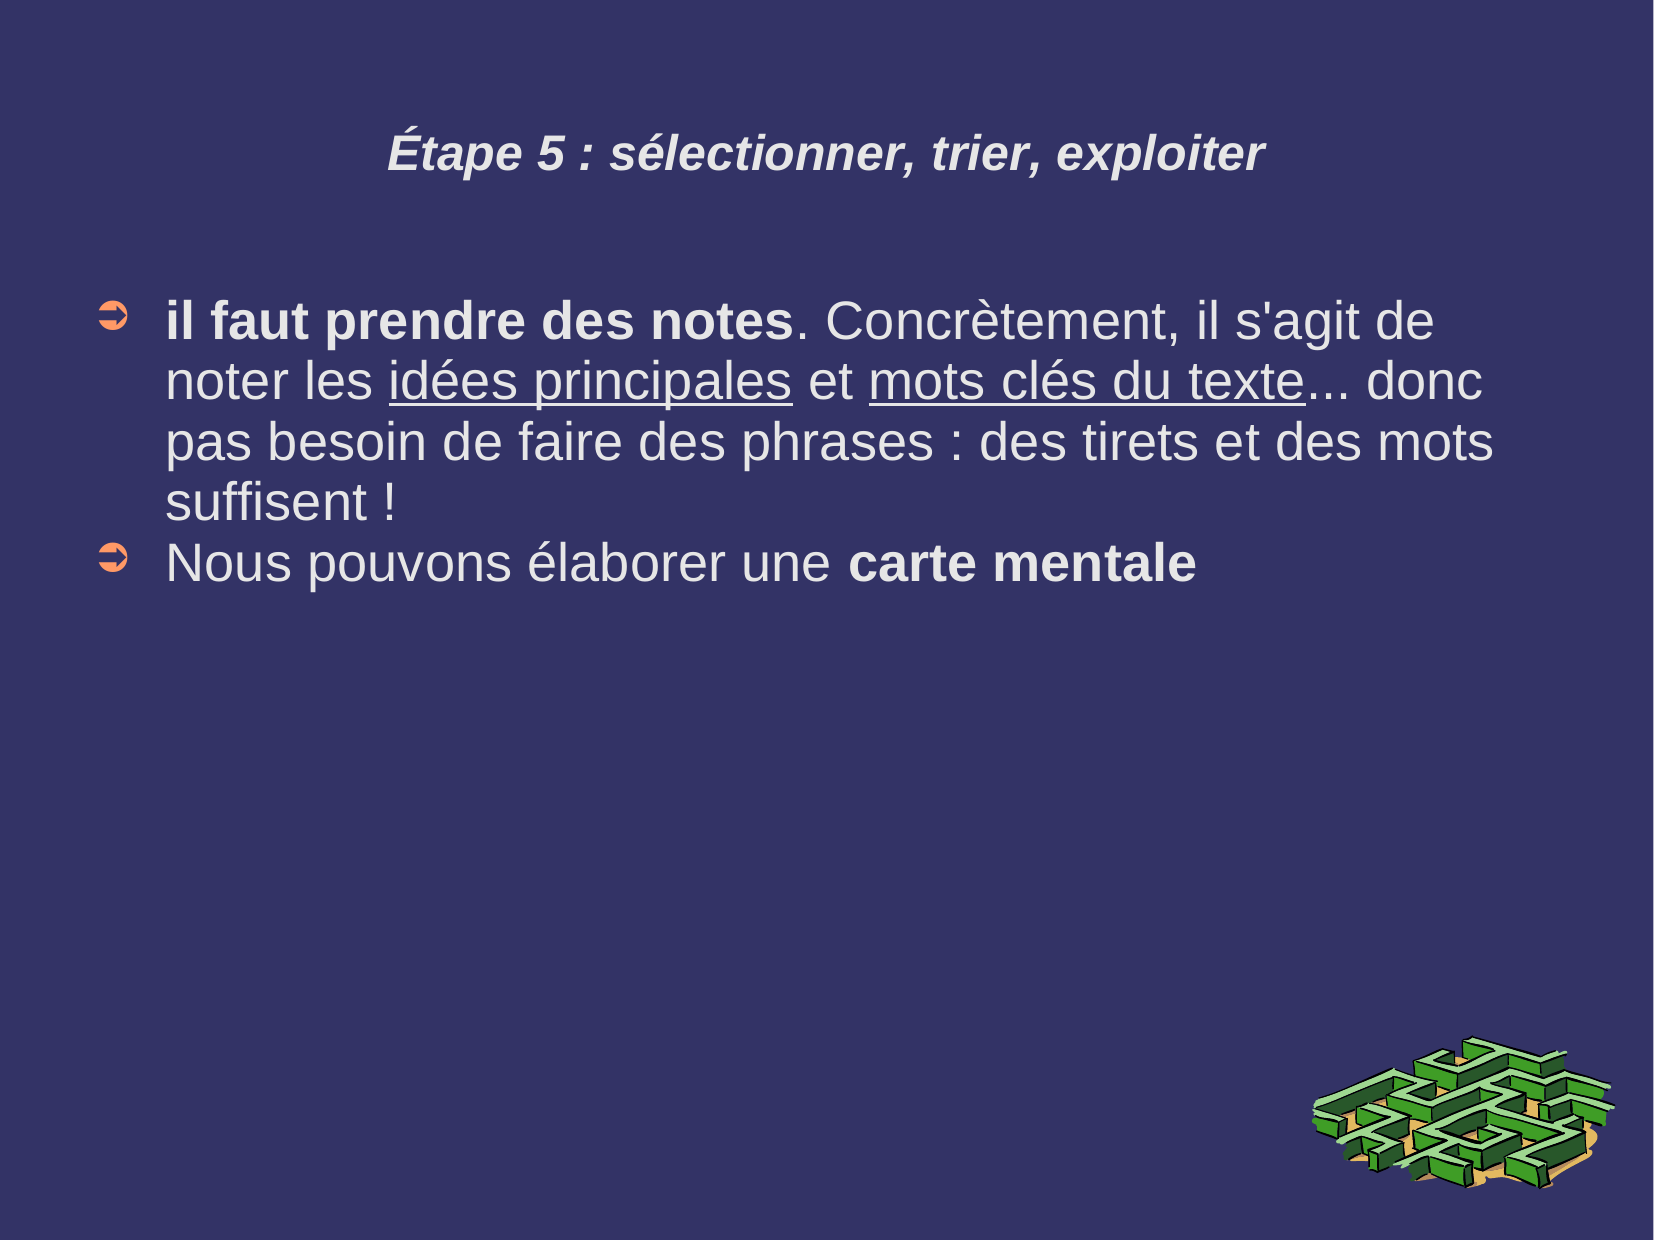

# Étape 5 : sélectionner, trier, exploiter
il faut prendre des notes. Concrètement, il s'agit de noter les idées principales et mots clés du texte... donc pas besoin de faire des phrases : des tirets et des mots suffisent !
Nous pouvons élaborer une carte mentale